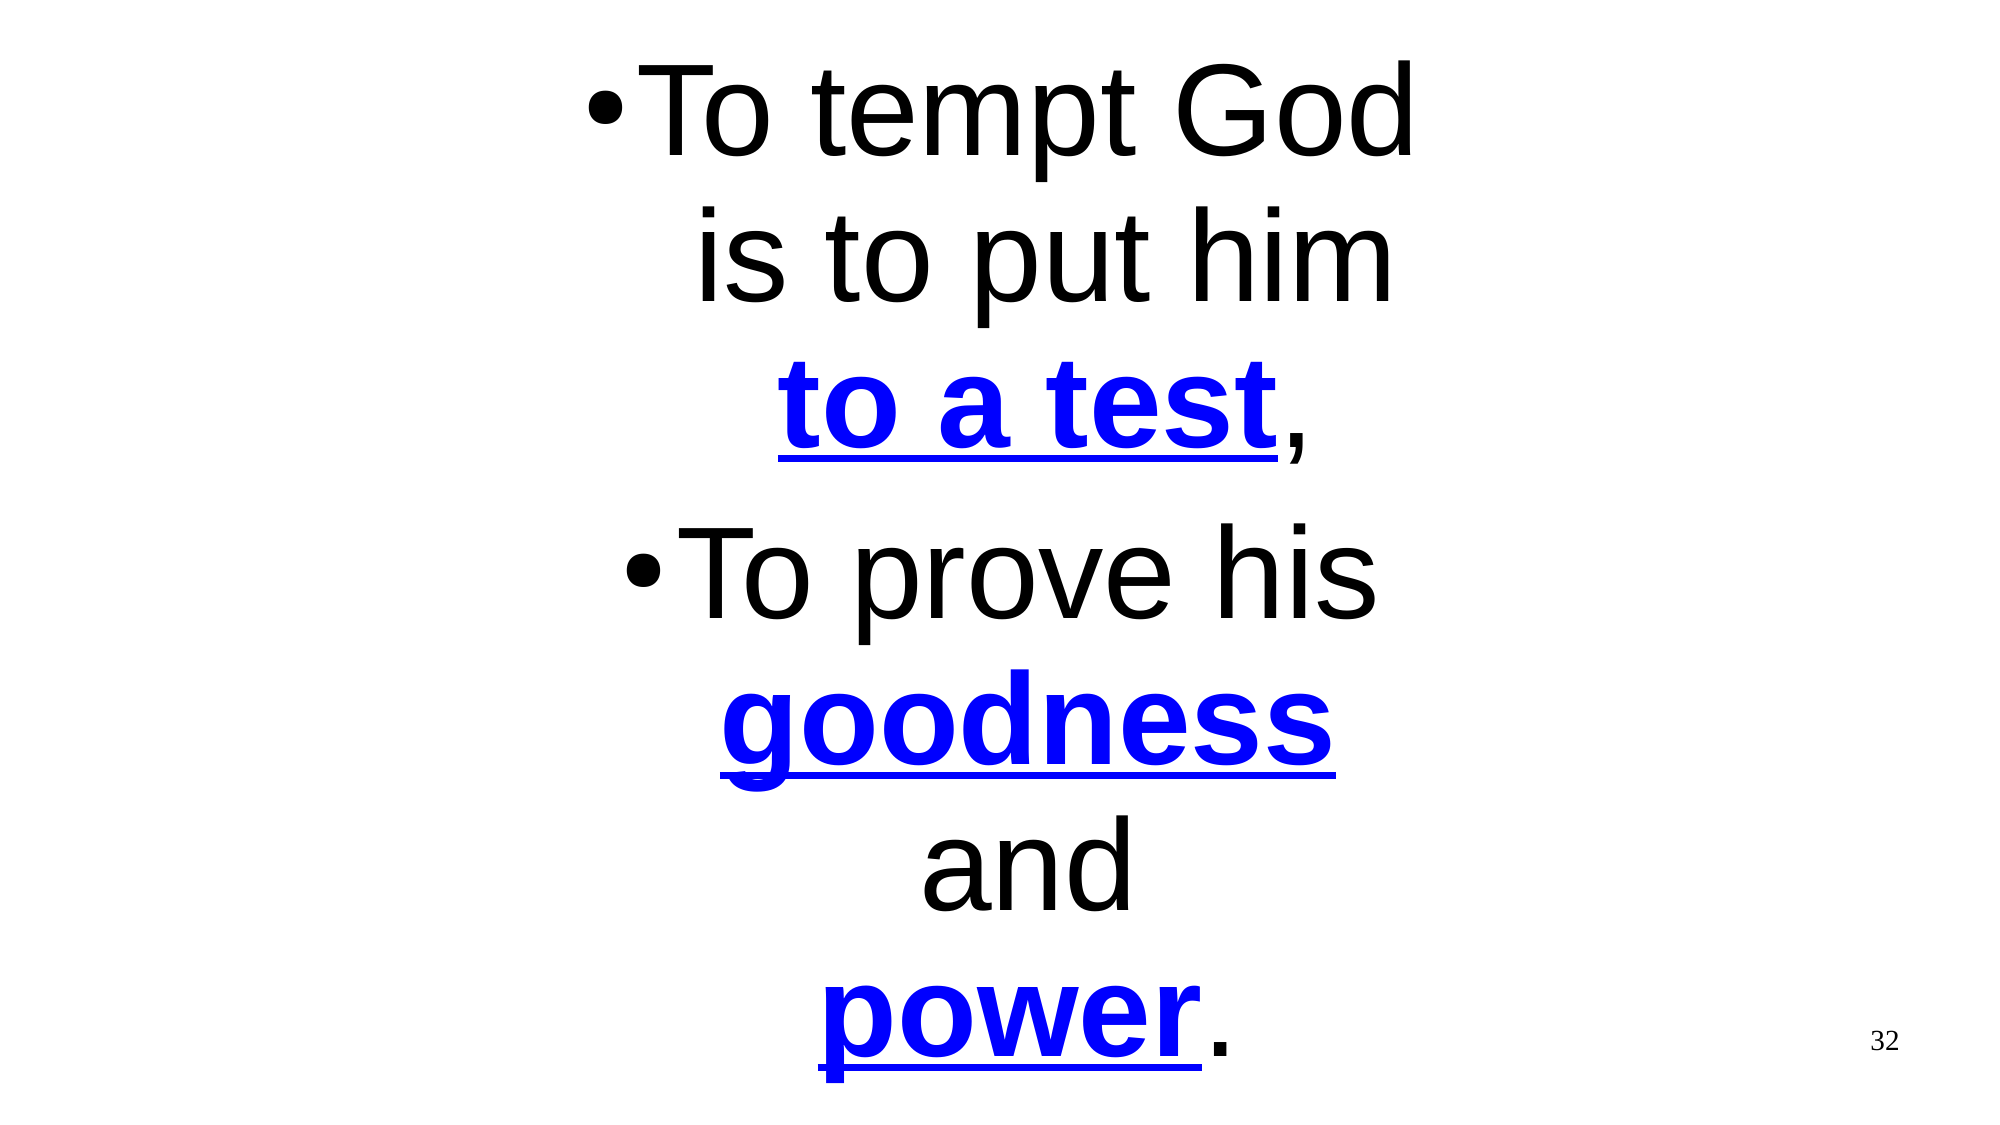

# To tempt God is to put him to a test,
To prove his
goodness
and
power.
32